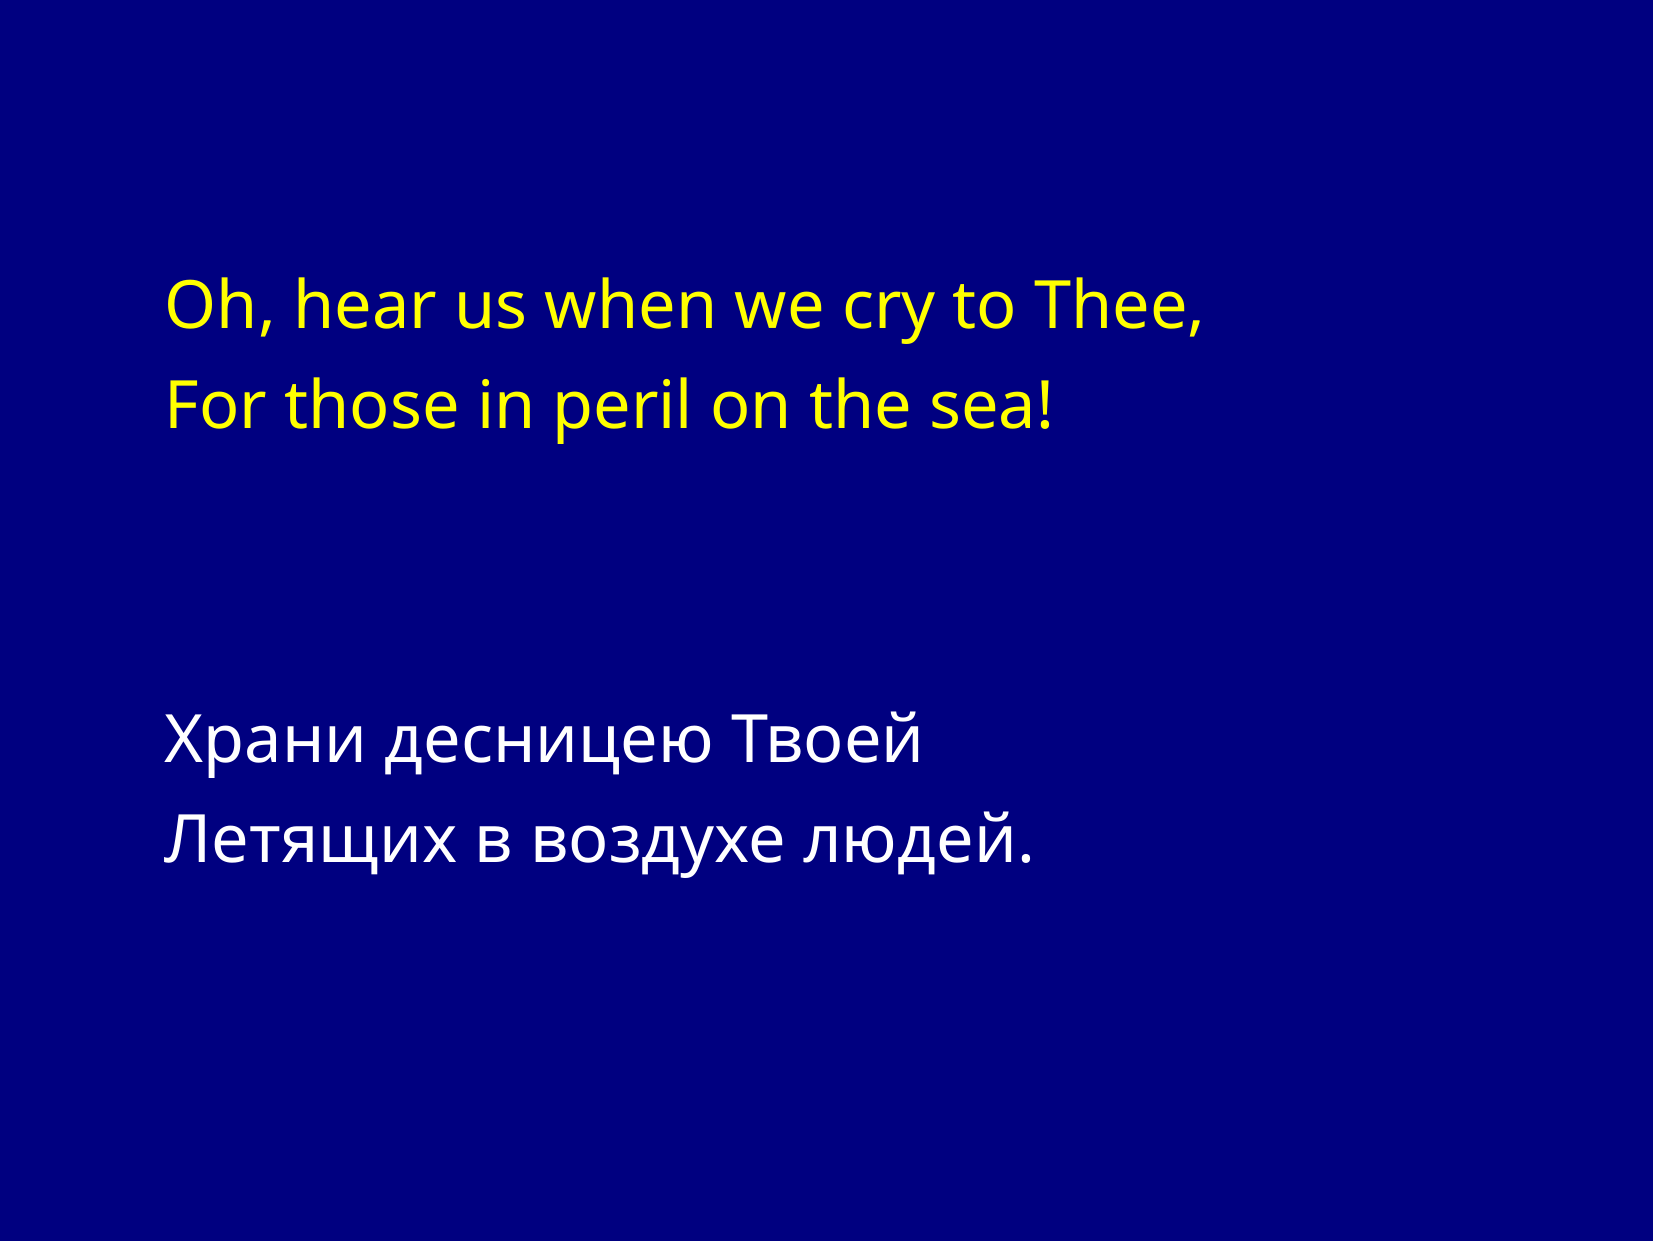

Oh, hear us when we cry to Thee,
	For those in peril on the sea!
	Храни десницею Твоей
	Летящих в воздухе людей.